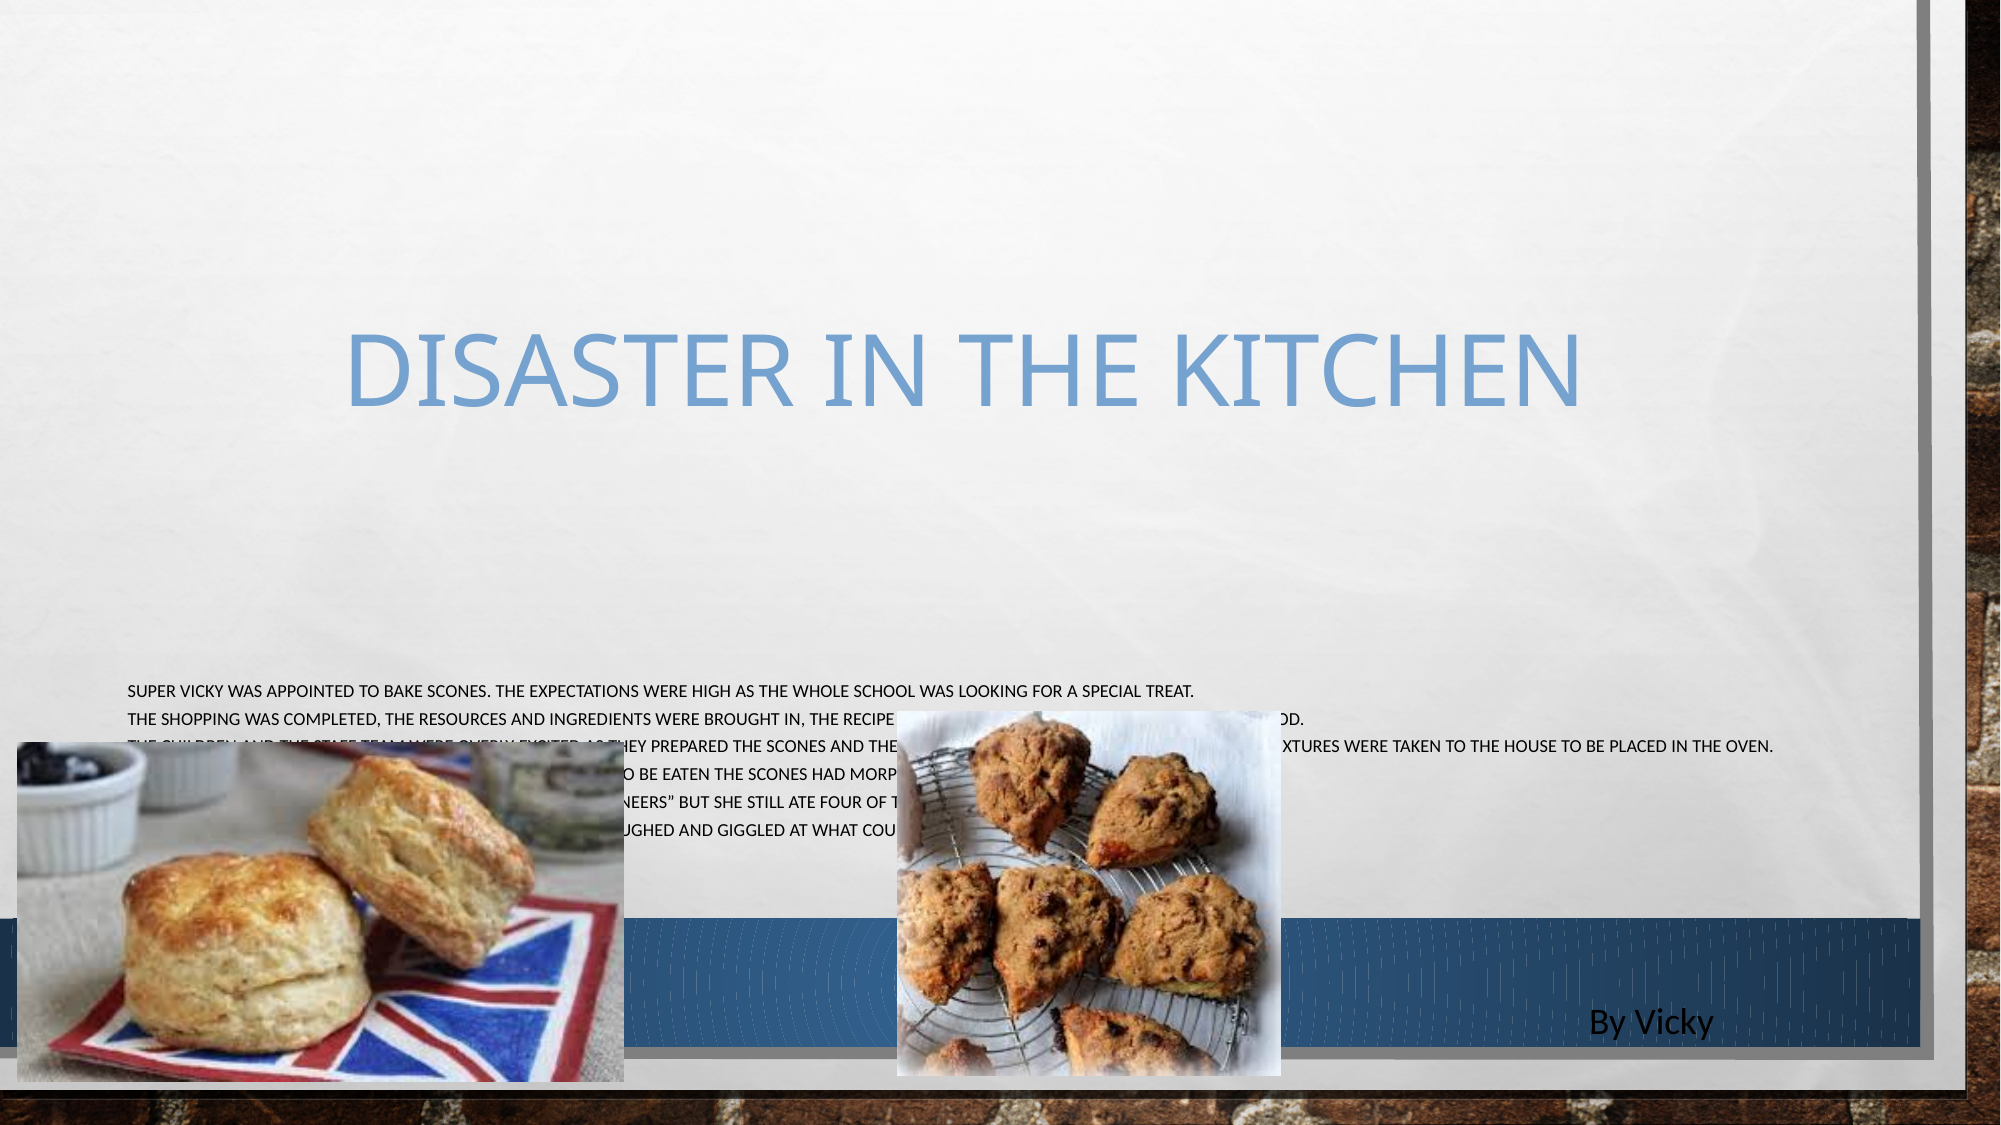

# DISASTER IN THE KITCHEN
Super Vicky was appointed to bake scones. The expectations were high as the whole school was looking for a special treat.
The shopping was completed, the resources and ingredients were brought in, the recipe was followed, and things were looking good.
The children and the staff team were overly excited as they prepared the scones and they sparkled with excitement as the scone’s mixtures were taken to the house to be placed in the oven.
Unfortunately, upon return from the main house oven to be eaten the scones had morphed into Jaw breaking stones.
Aida was terrified to take a bite and exclaimed “Oh my veneers” but she still ate four of the scones.
It was an experienced never to be forgotten as we all laughed and giggled at what could have been scones.
By Vicky